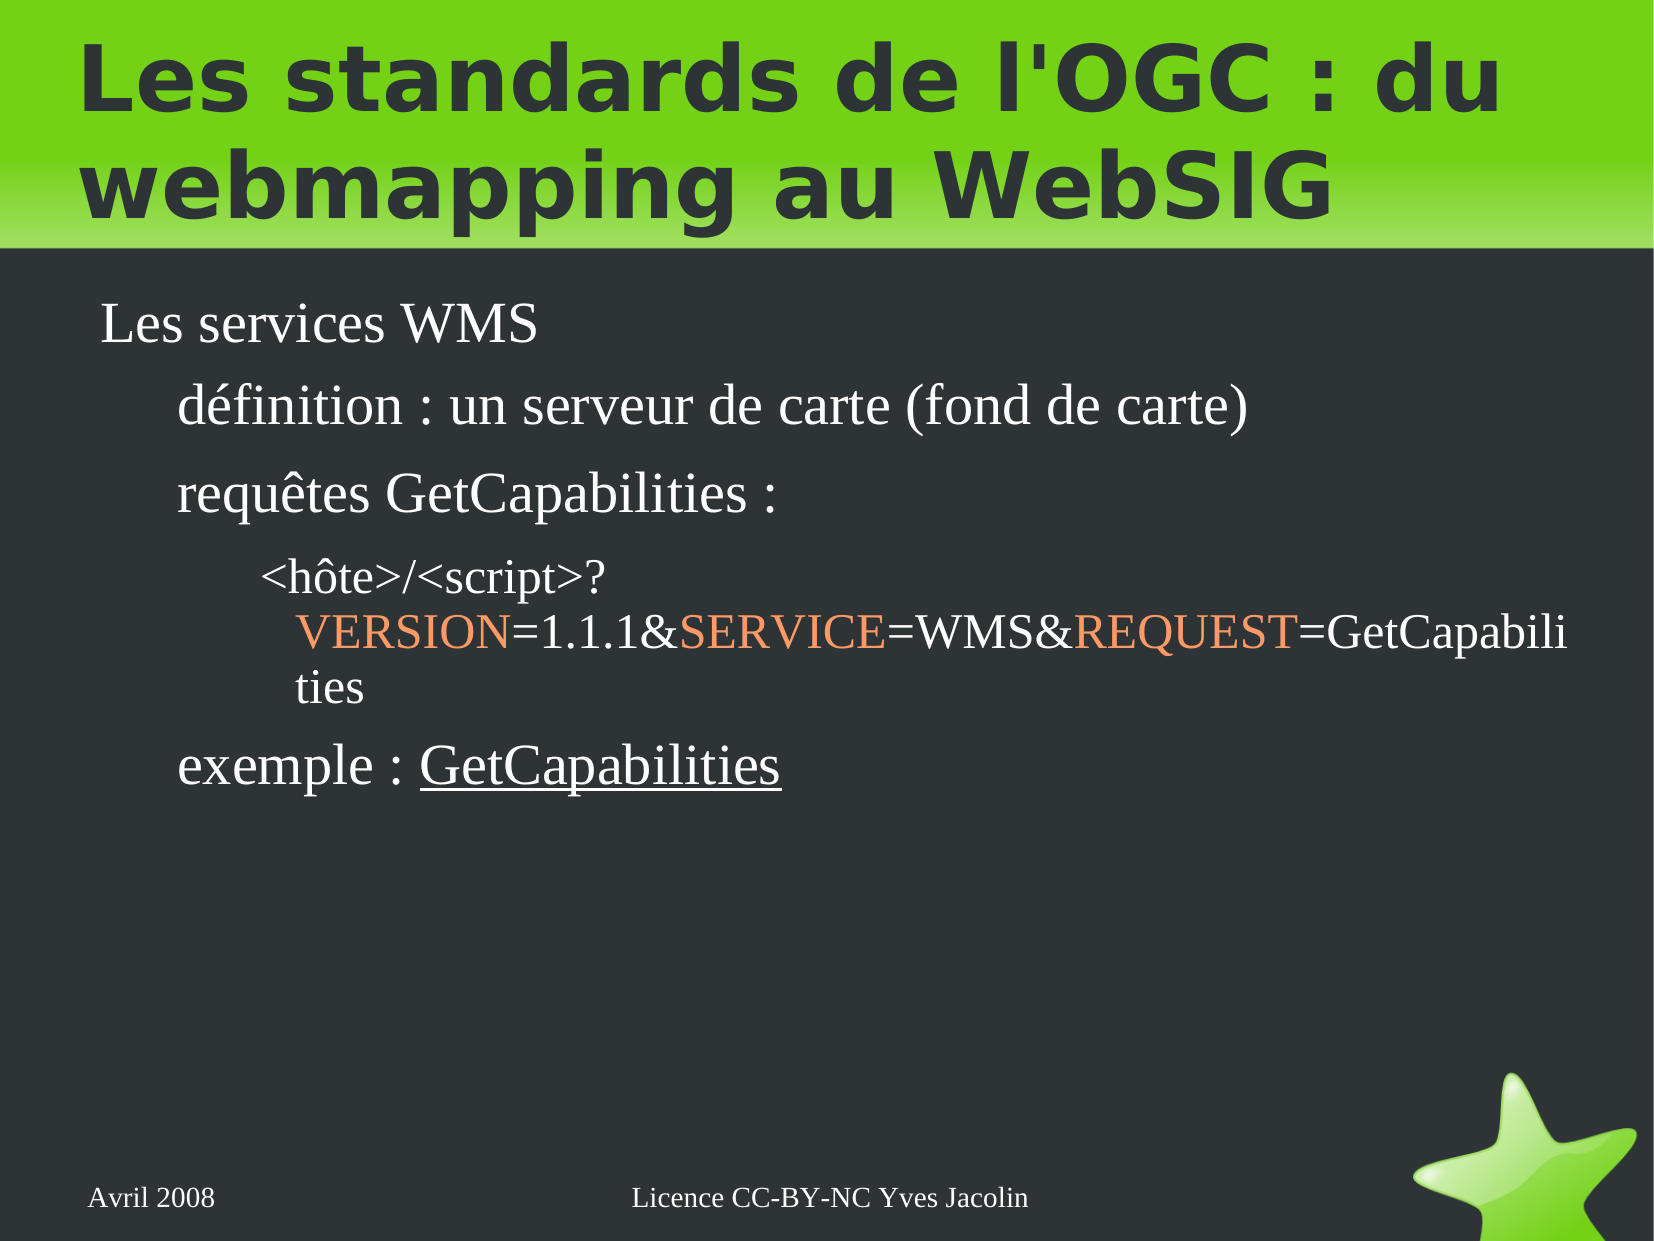

# Les standards de l'OGC : du webmapping au WebSIG
Les services WMS
définition : un serveur de carte (fond de carte)
requêtes GetCapabilities :
<hôte>/<script>?VERSION=1.1.1&SERVICE=WMS&REQUEST=GetCapabilities
exemple : GetCapabilities